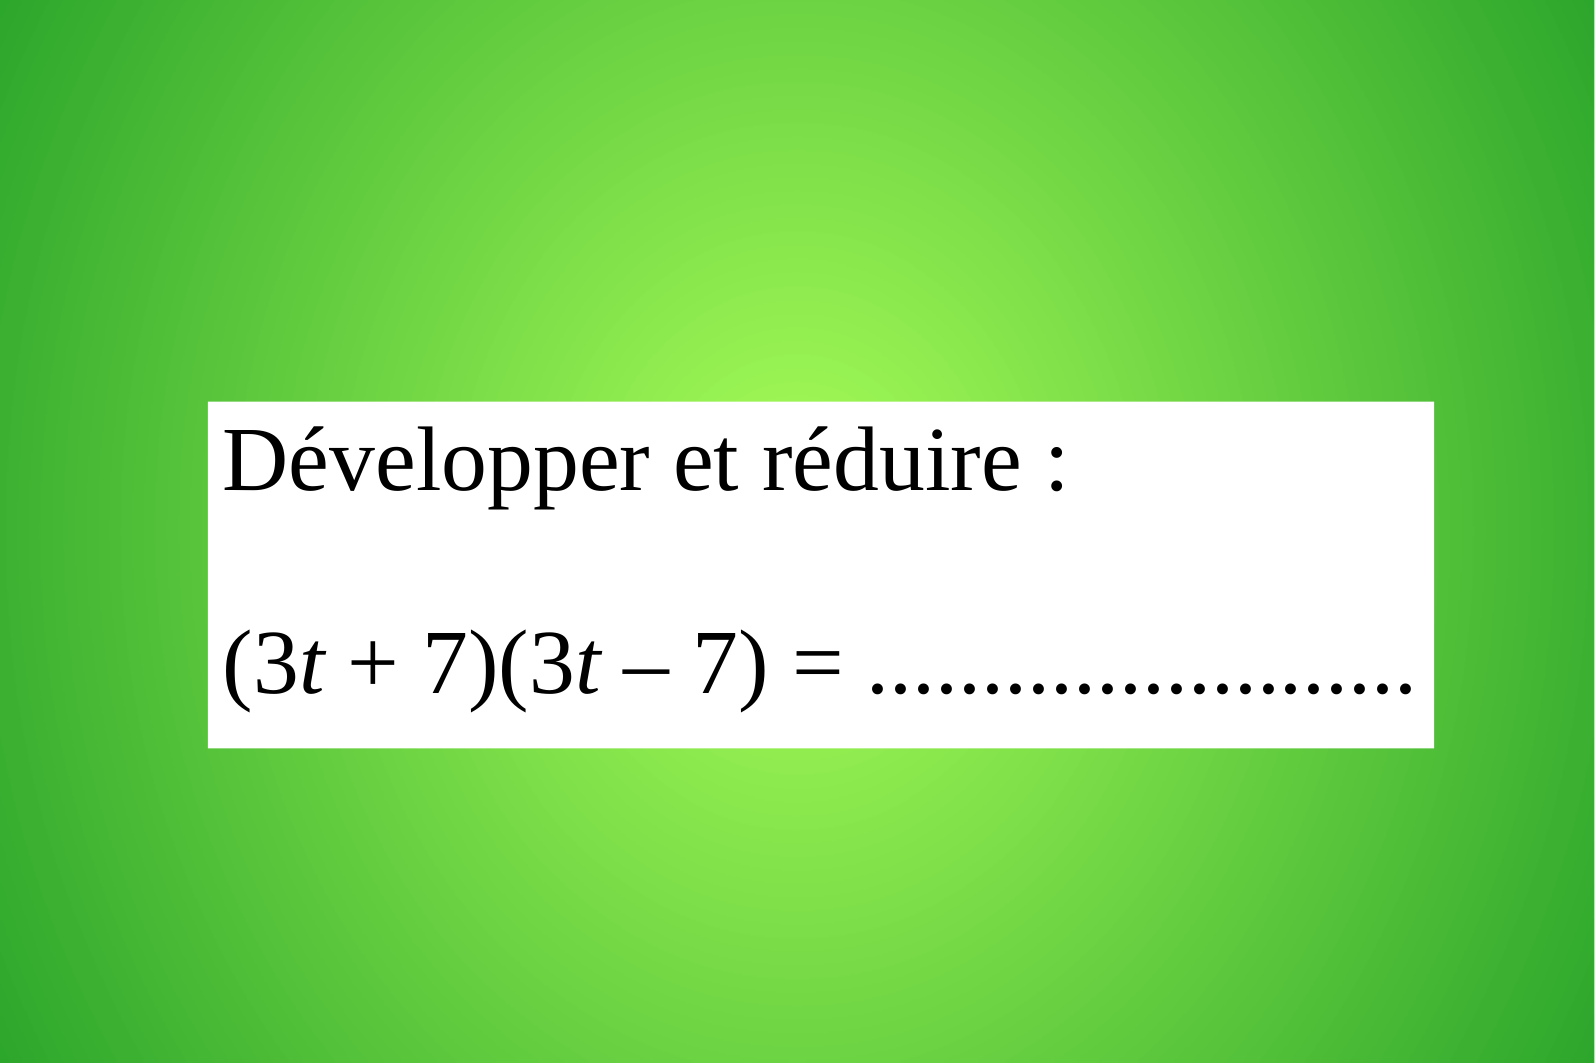

Développer et réduire :
(3t + 7)(3t – 7) = ........................